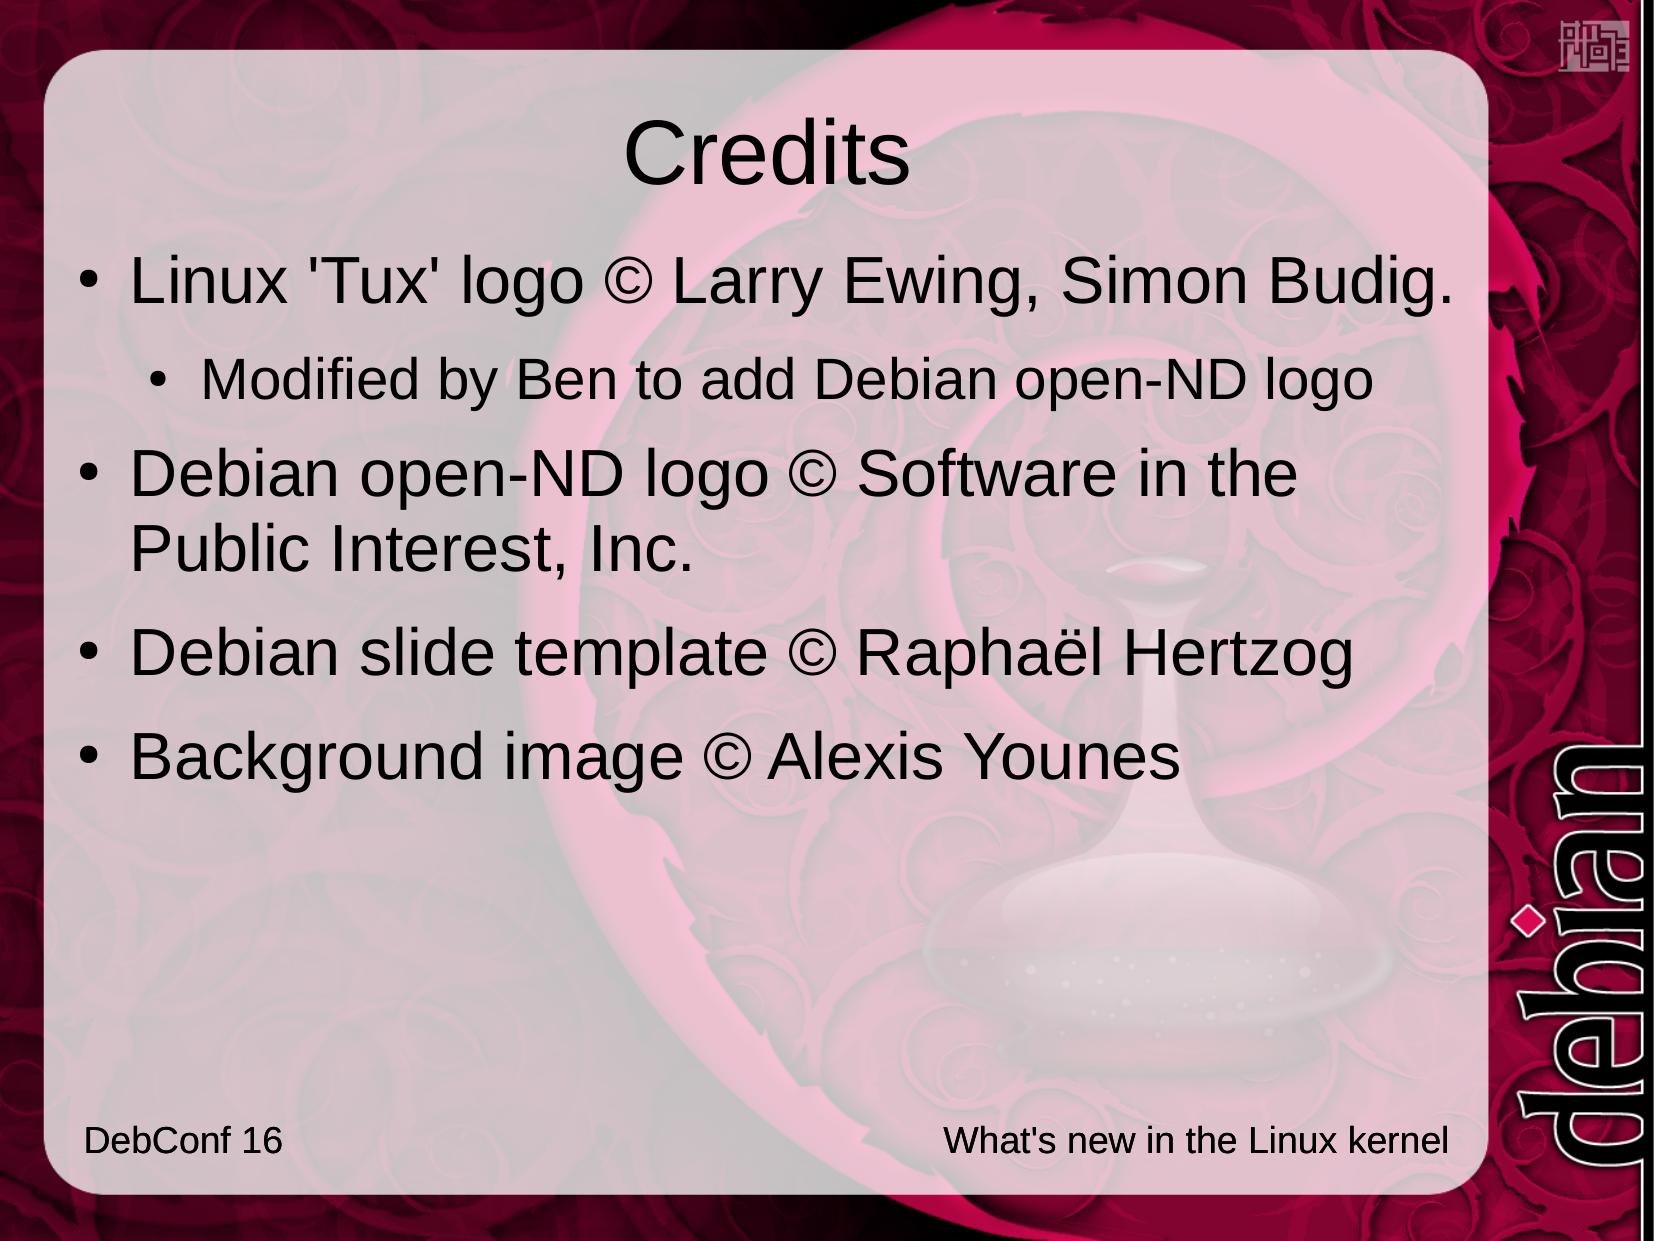

# Credits
Linux 'Tux' logo © Larry Ewing, Simon Budig.
Modified by Ben to add Debian open-ND logo
Debian open-ND logo © Software in the Public Interest, Inc.
Debian slide template © Raphaël Hertzog
Background image © Alexis Younes
DebConf 16
What's new in the Linux kernel